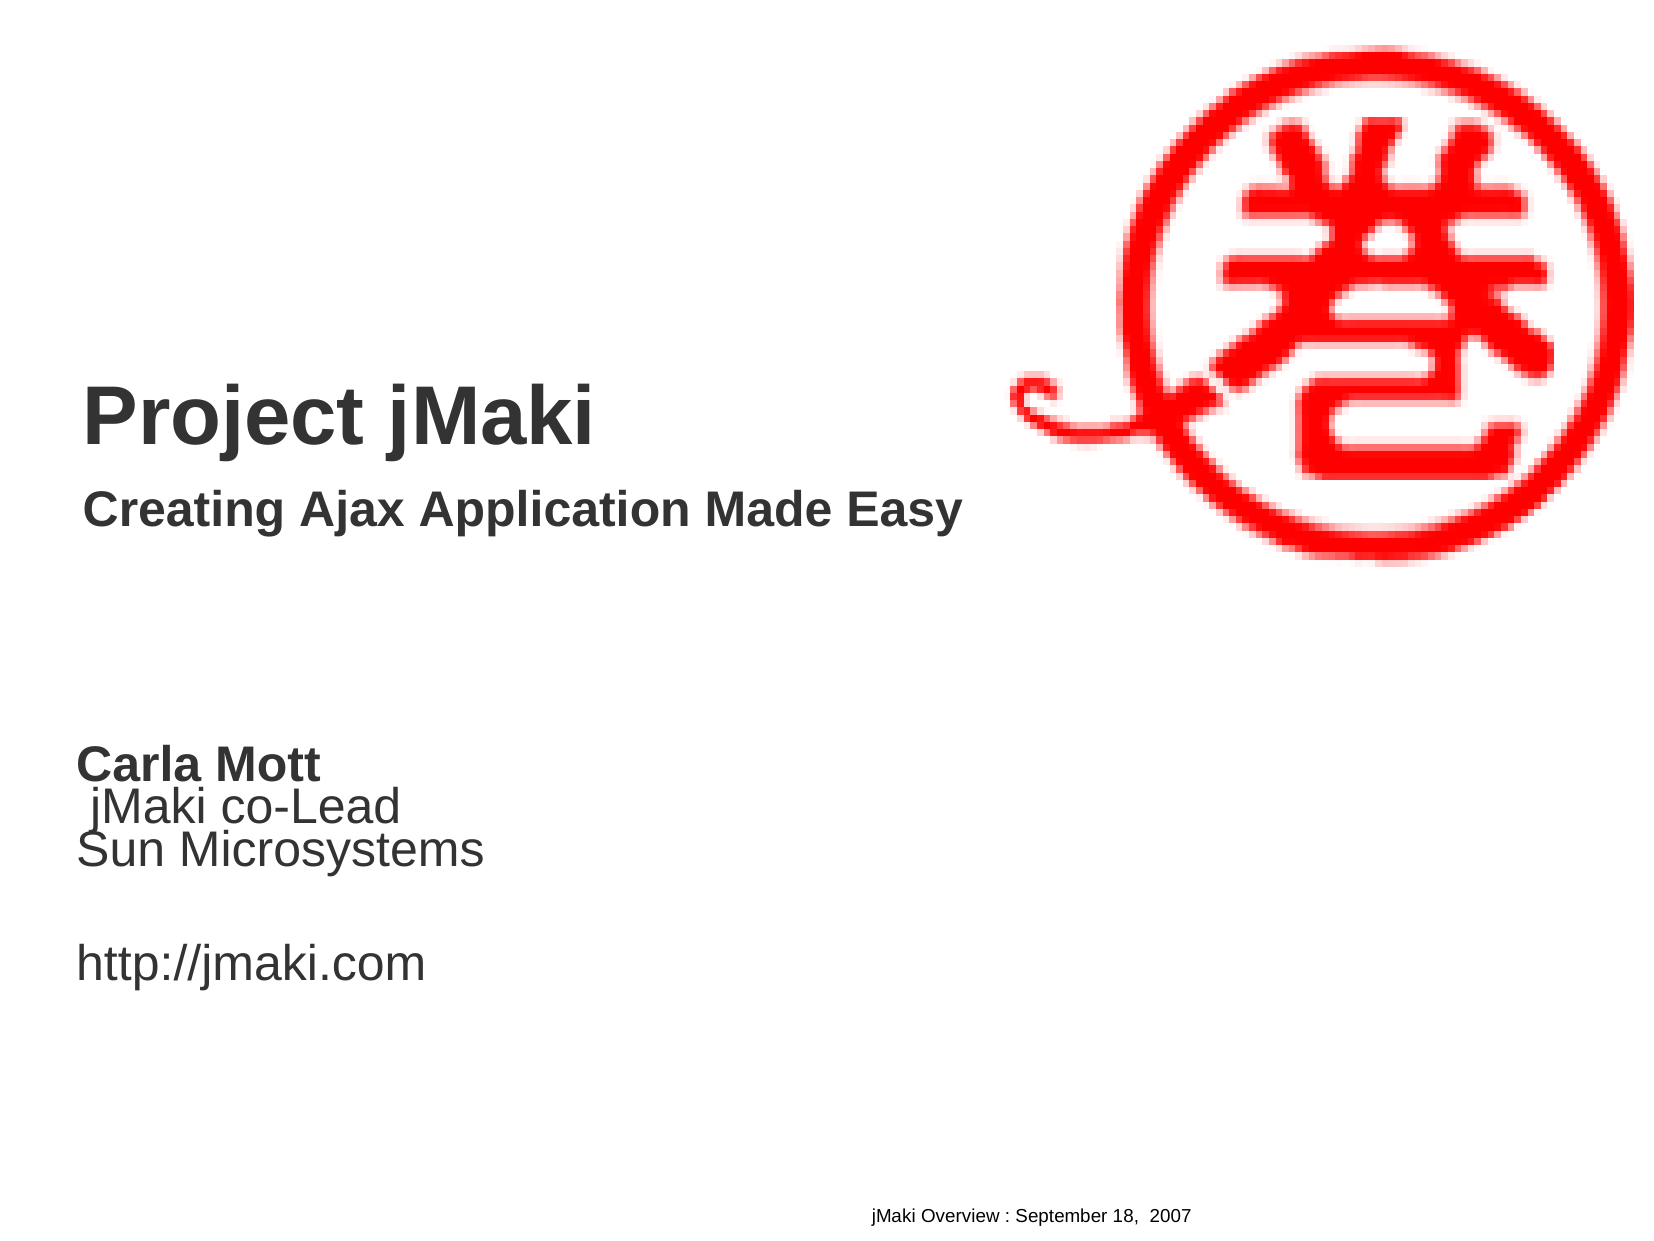

# Project jMaki Creating Ajax Application Made Easy
Carla Mott
 jMaki co-Lead
Sun Microsystems
http://jmaki.com